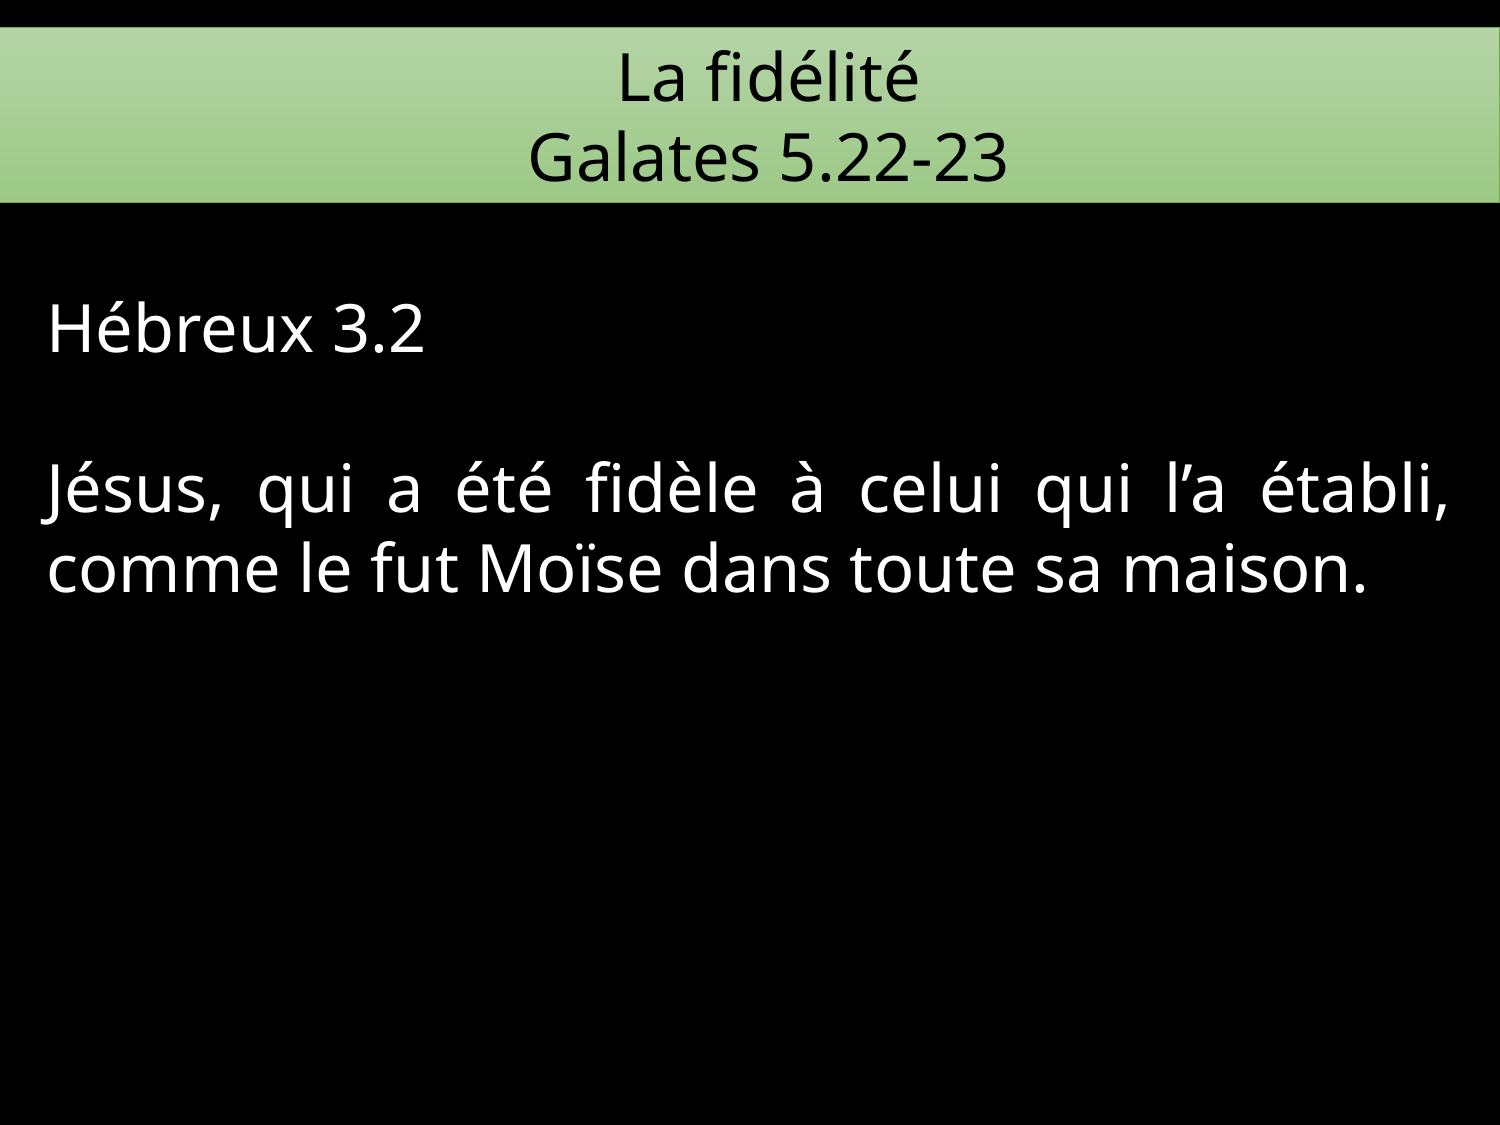

La fidélité
Galates 5.22-23
Hébreux 3.2
Jésus, qui a été fidèle à celui qui l’a établi, comme le fut Moïse dans toute sa maison.